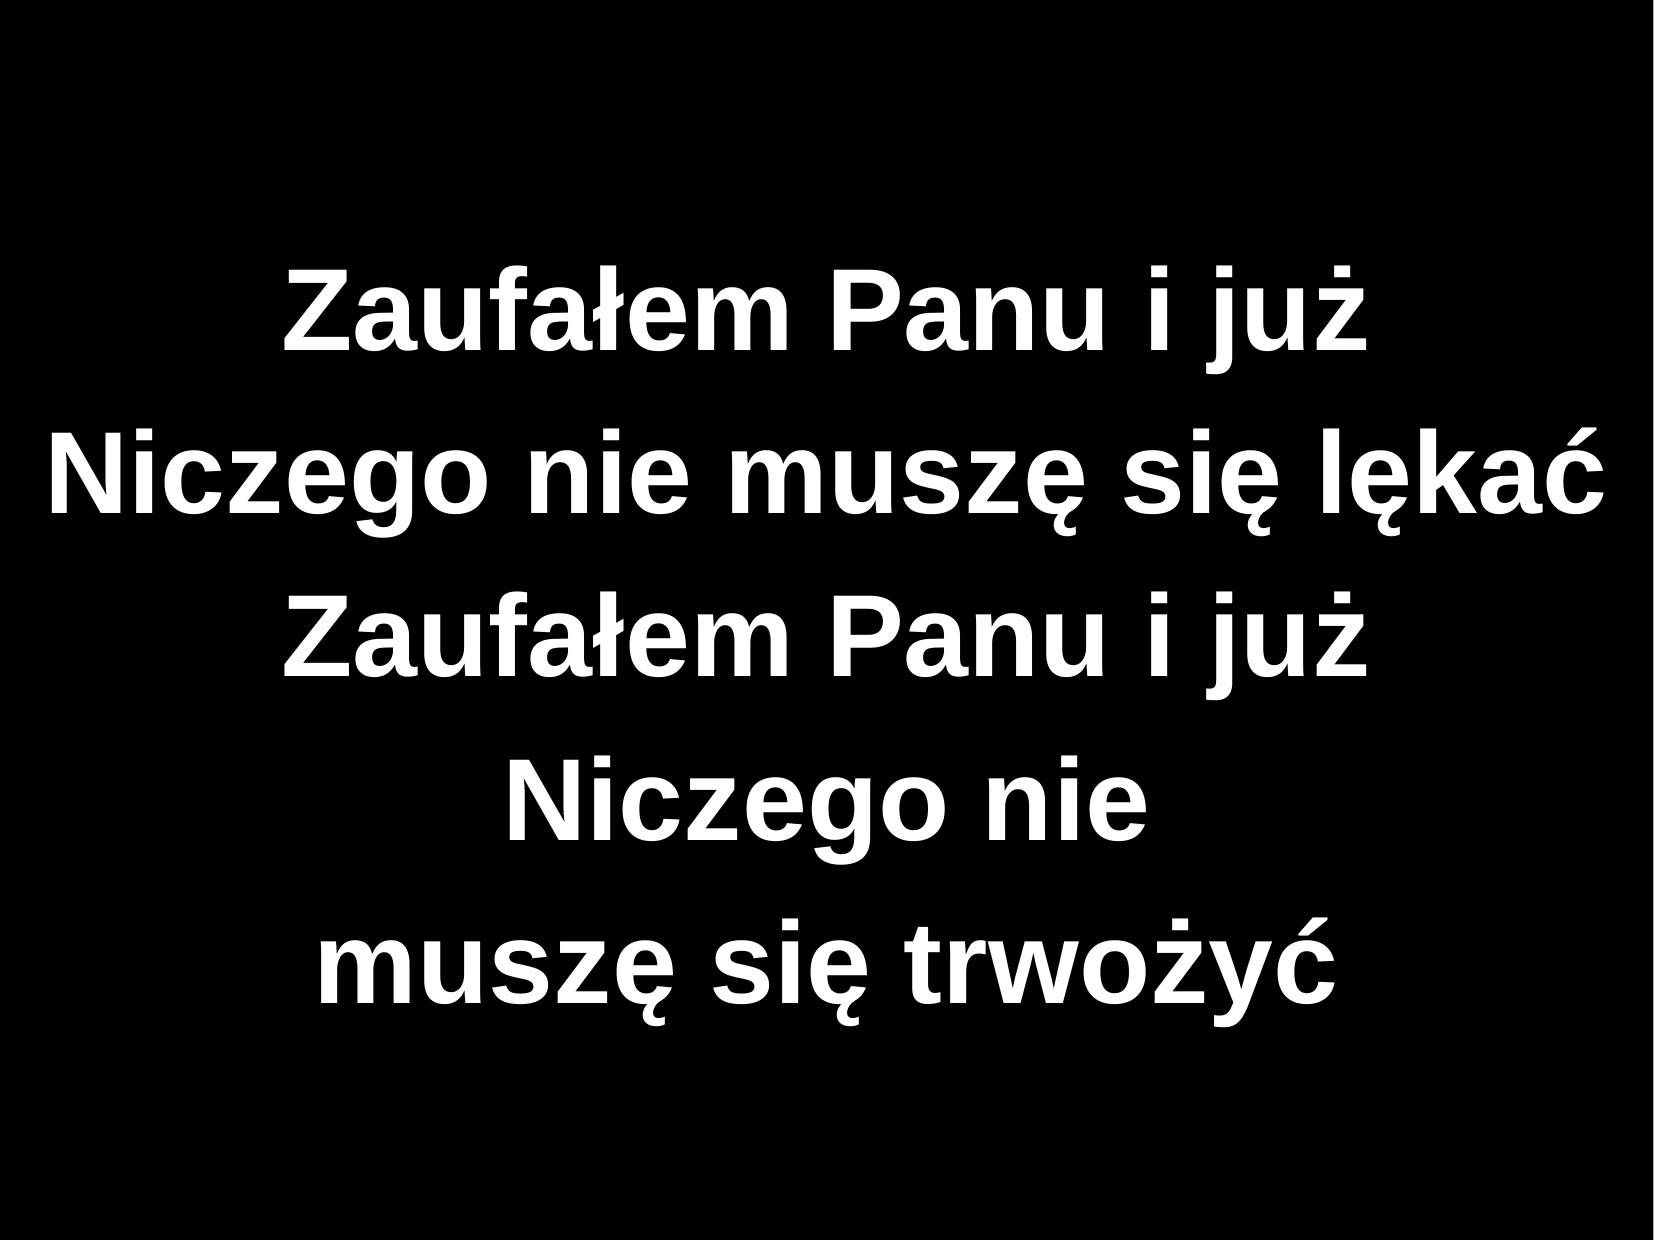

# Zaufałem Panu i już
Niczego nie muszę się lękać
Zaufałem Panu i już
Niczego nie
muszę się trwożyć